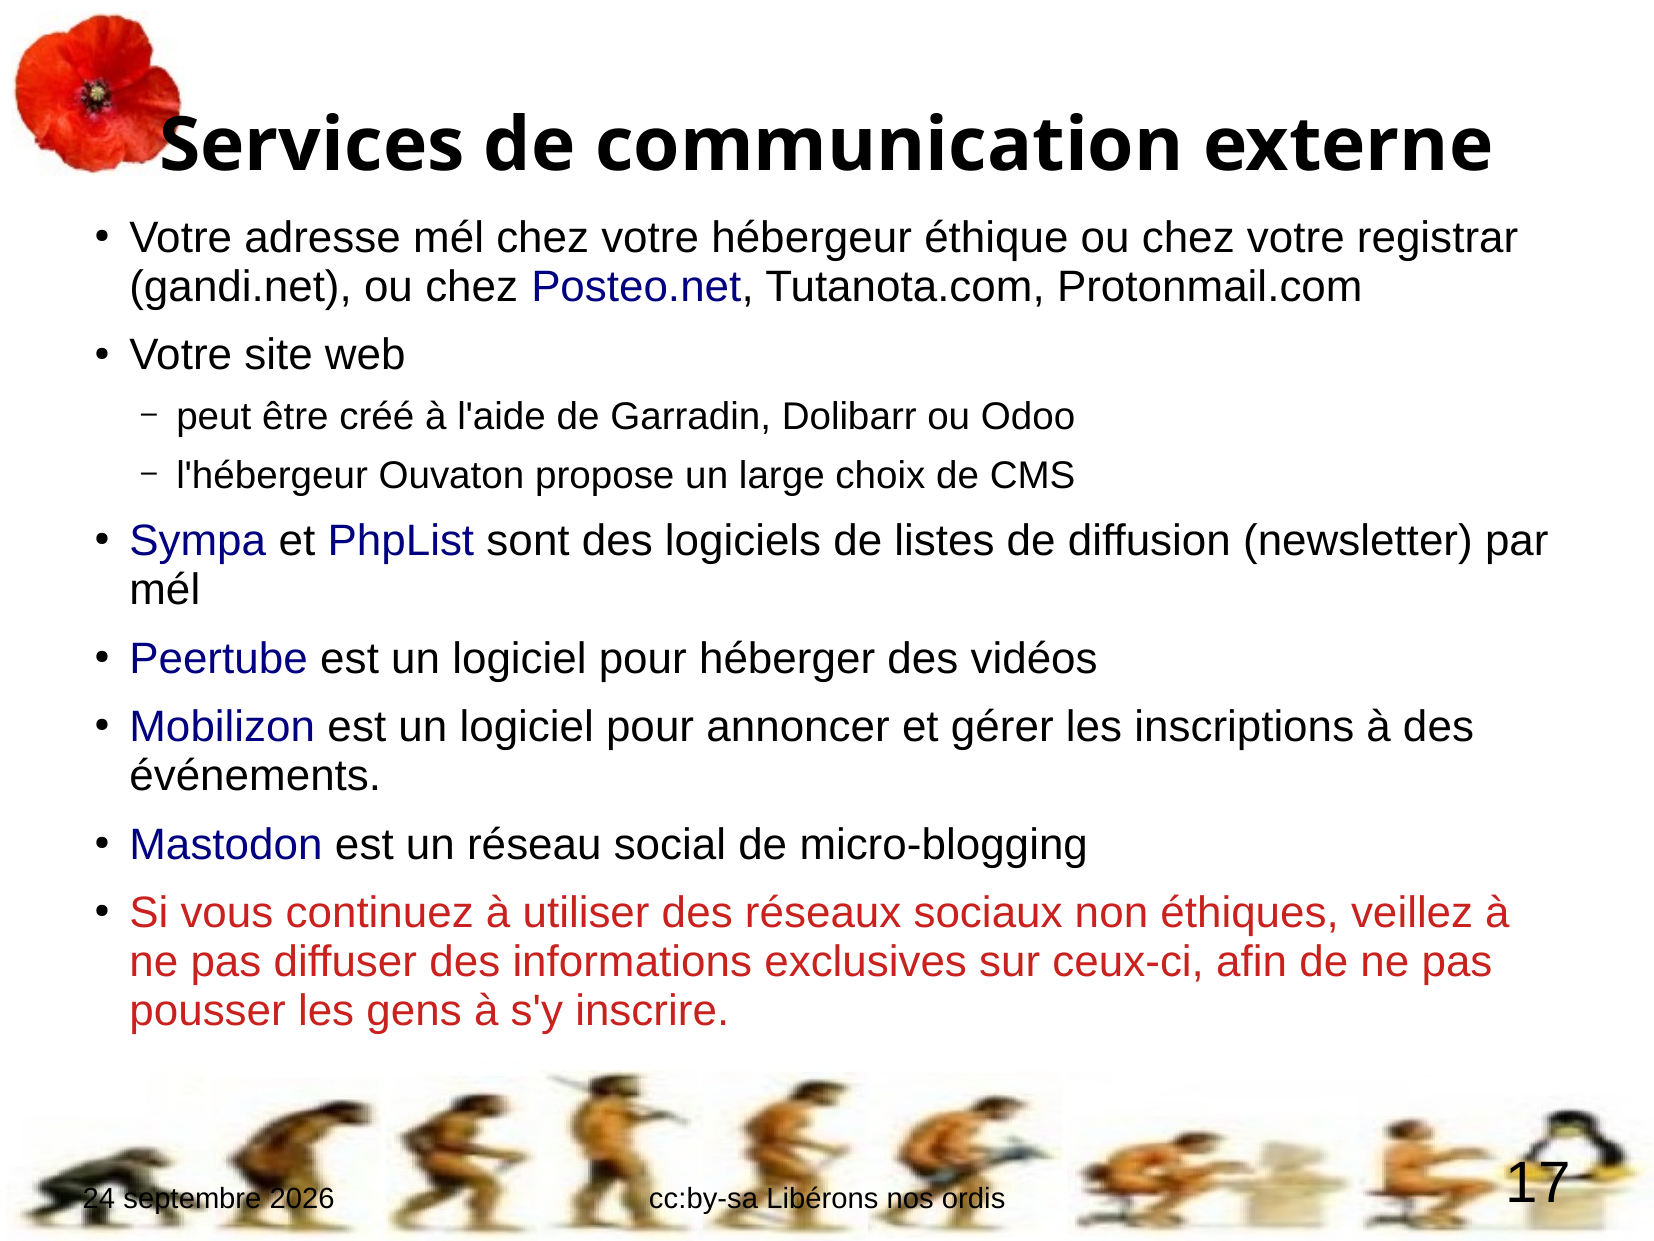

# Services de communication externe
Votre adresse mél chez votre hébergeur éthique ou chez votre registrar (gandi.net), ou chez Posteo.net, Tutanota.com, Protonmail.com
Votre site web
peut être créé à l'aide de Garradin, Dolibarr ou Odoo
l'hébergeur Ouvaton propose un large choix de CMS
Sympa et PhpList sont des logiciels de listes de diffusion (newsletter) par mél
Peertube est un logiciel pour héberger des vidéos
Mobilizon est un logiciel pour annoncer et gérer les inscriptions à des événements.
Mastodon est un réseau social de micro-blogging
Si vous continuez à utiliser des réseaux sociaux non éthiques, veillez à ne pas diffuser des informations exclusives sur ceux-ci, afin de ne pas pousser les gens à s'y inscrire.